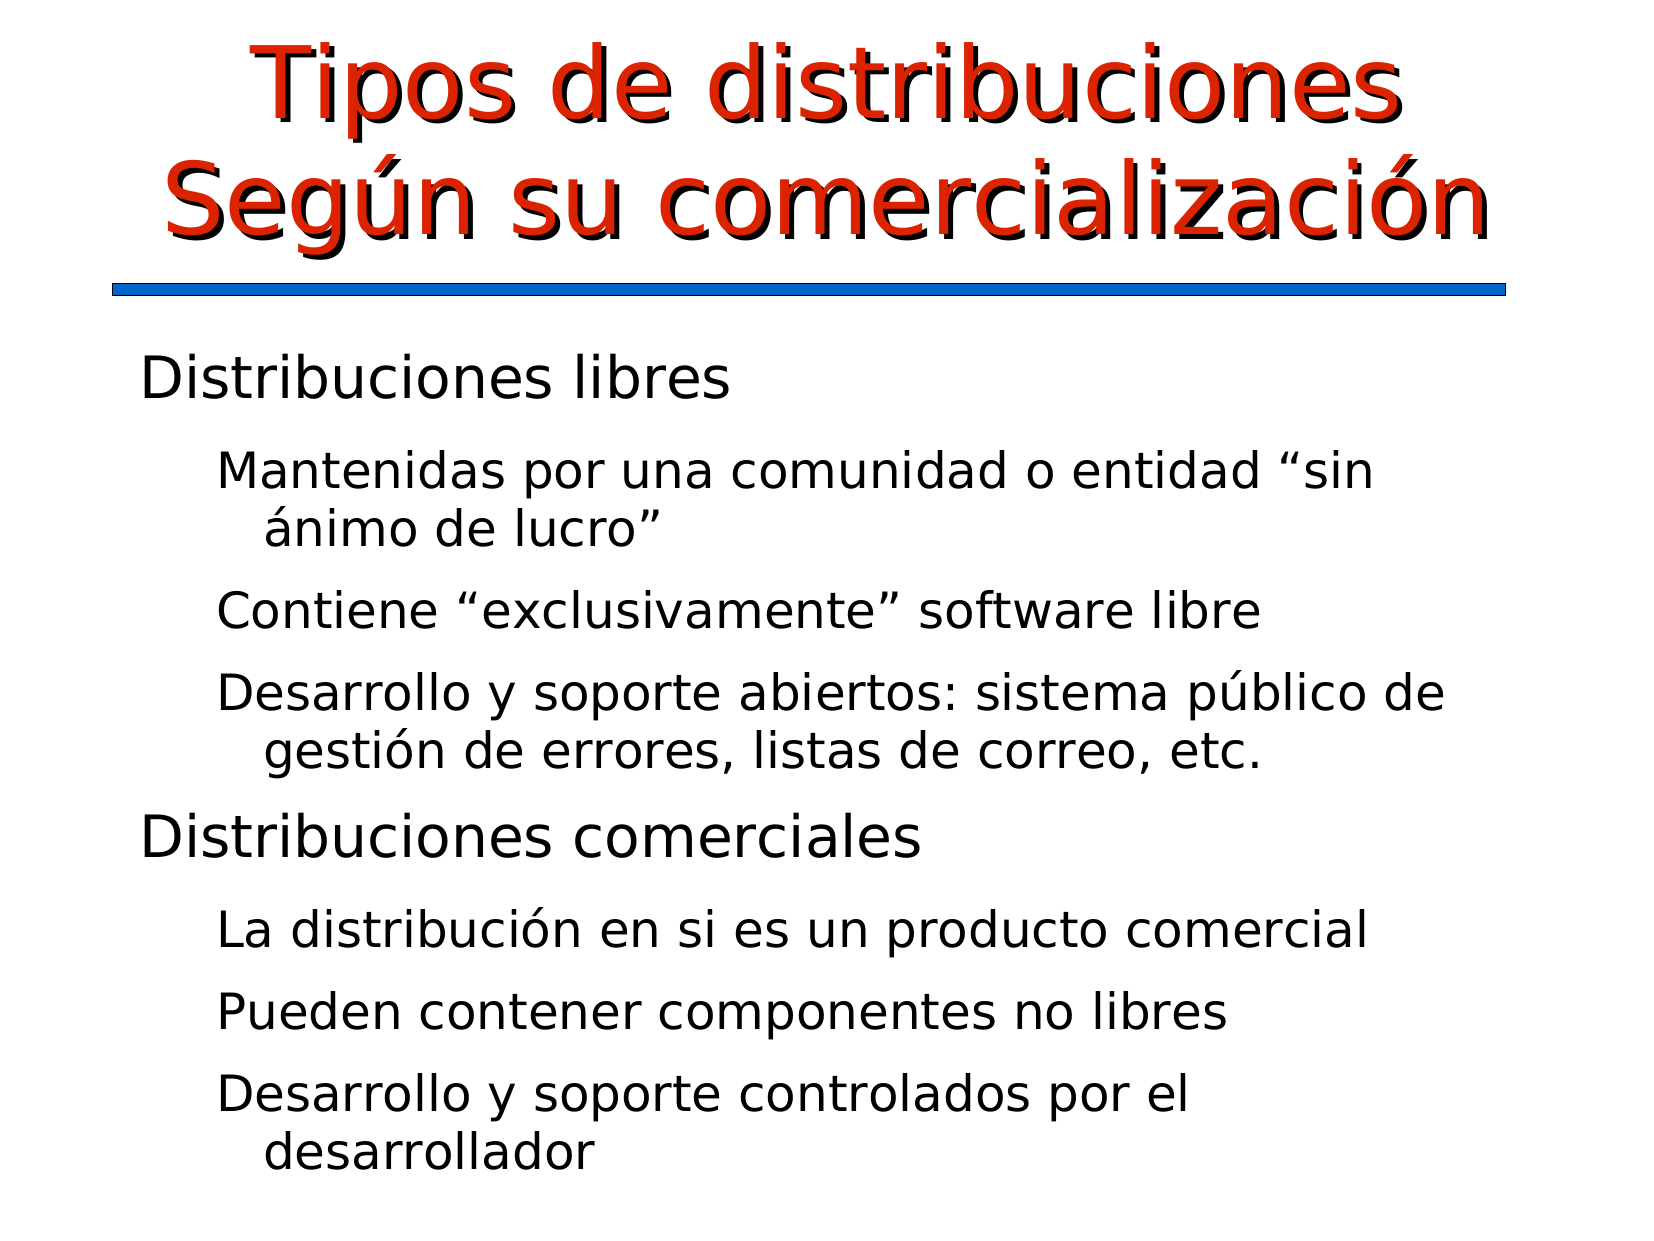

# Tipos de distribuciones Según su comercialización
Distribuciones libres
Mantenidas por una comunidad o entidad “sin ánimo de lucro”
Contiene “exclusivamente” software libre
Desarrollo y soporte abiertos: sistema público de gestión de errores, listas de correo, etc.
Distribuciones comerciales
La distribución en si es un producto comercial
Pueden contener componentes no libres
Desarrollo y soporte controlados por el desarrollador